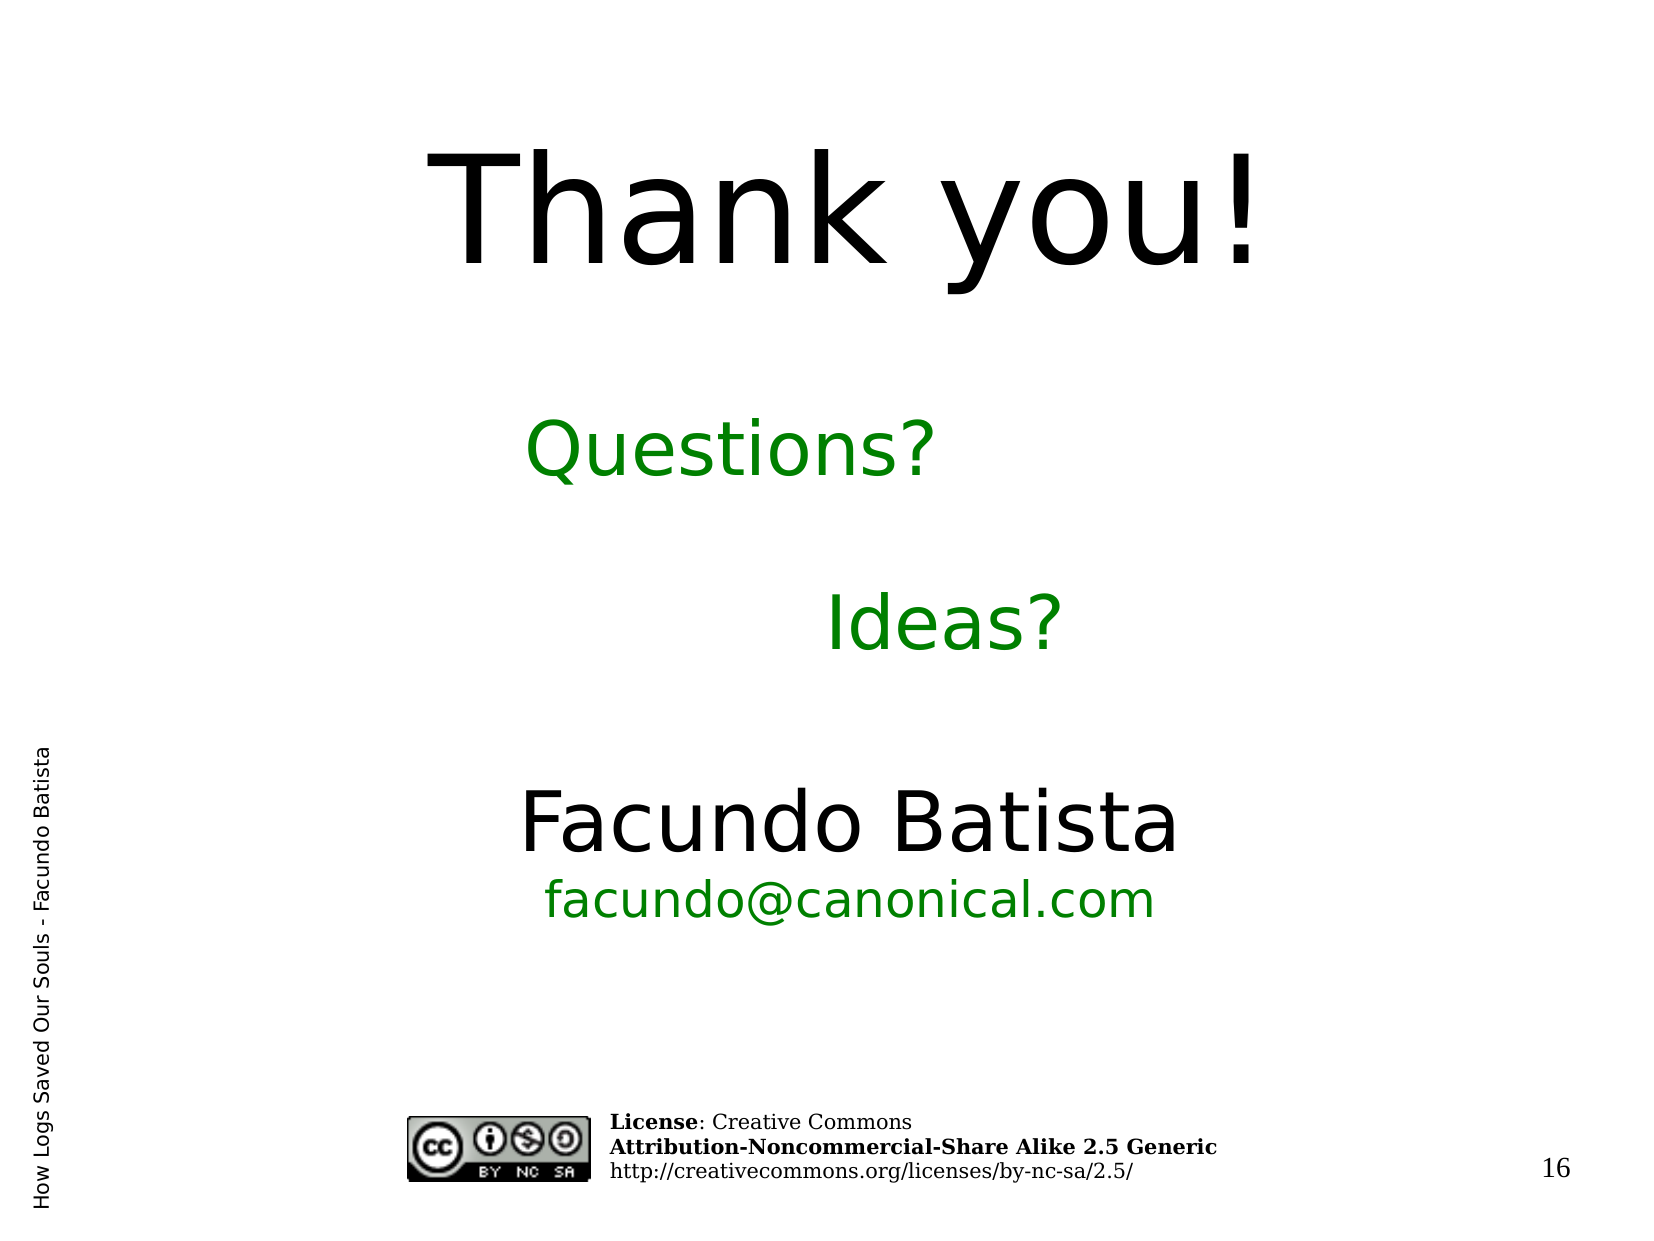

# Thank you! Questions? Ideas? Facundo Batista facundo@canonical.com
License: Creative Commons
Attribution-Noncommercial-Share Alike 2.5 Generic
http://creativecommons.org/licenses/by-nc-sa/2.5/
16